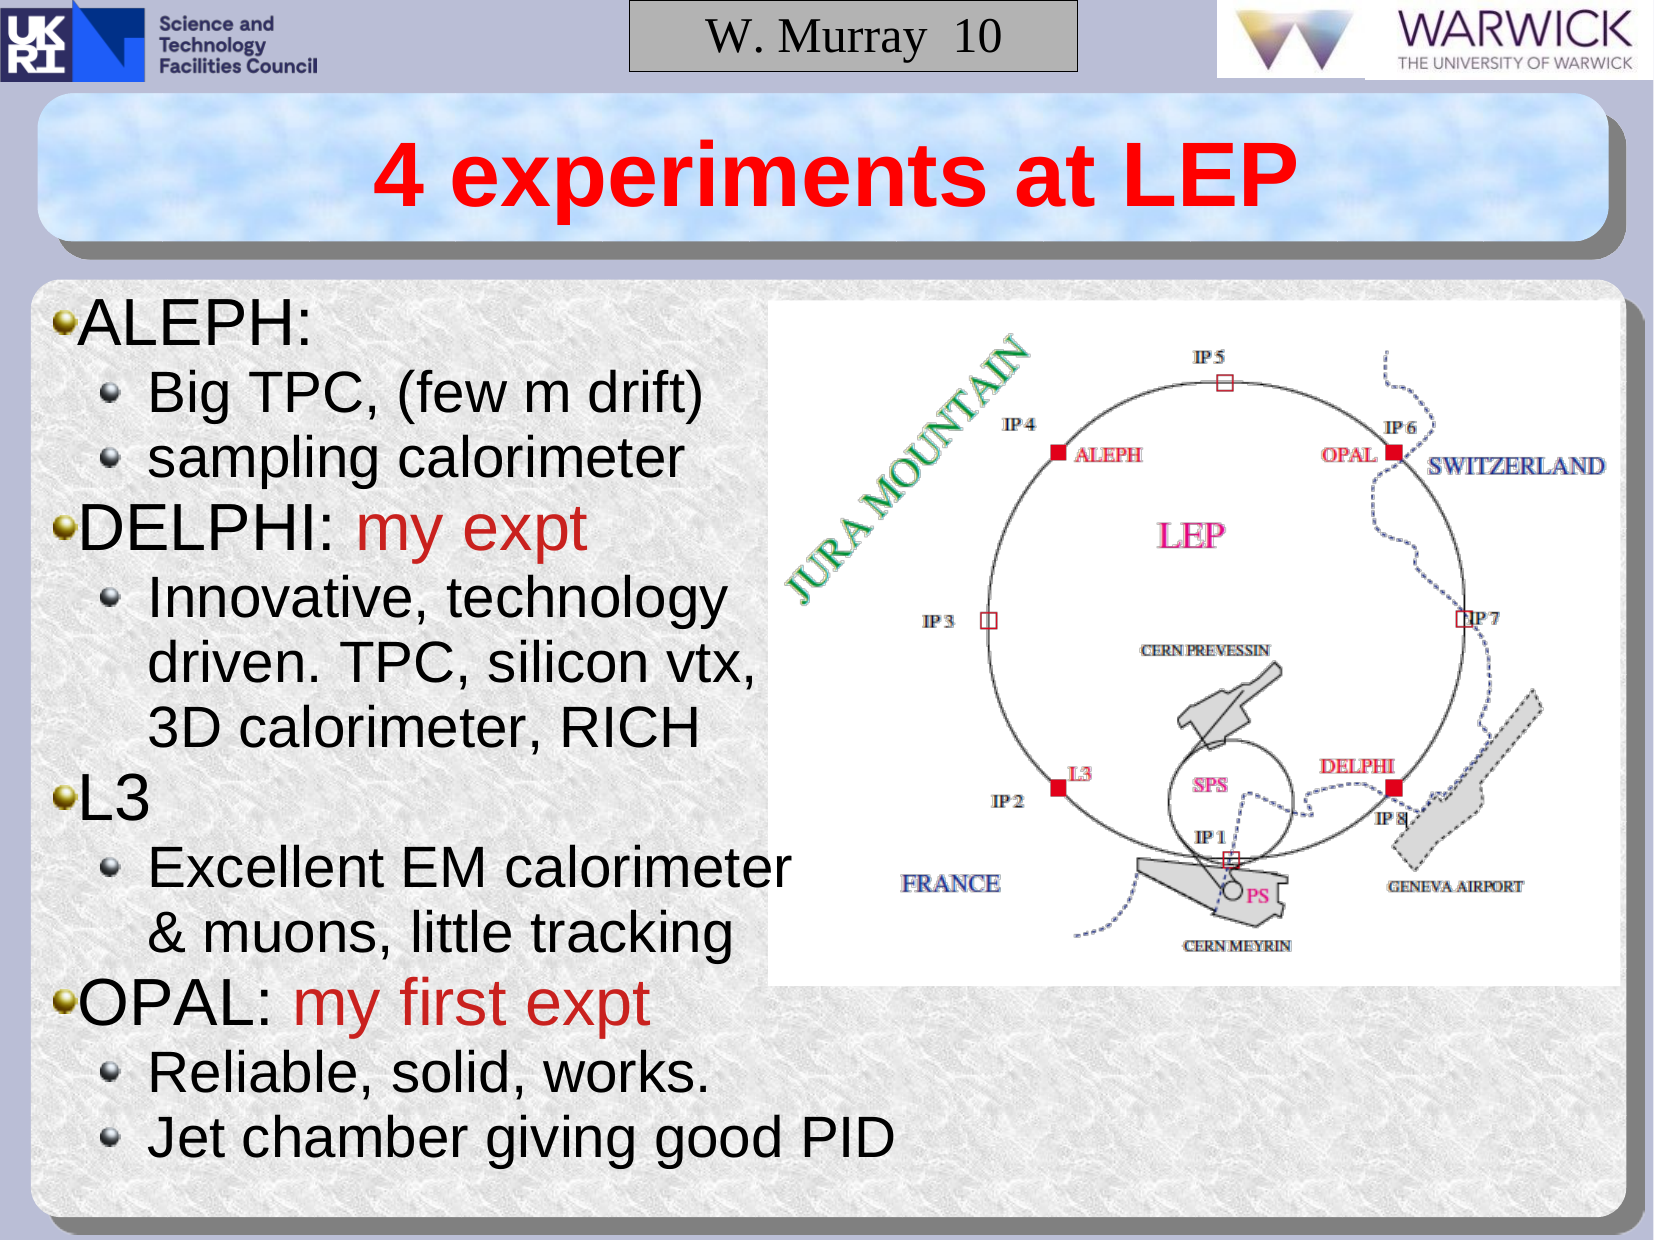

# 4 experiments at LEP
ALEPH:
Big TPC, (few m drift)
sampling calorimeter
DELPHI: my expt
Innovative, technology
driven. TPC, silicon vtx,
3D calorimeter, RICH
L3
Excellent EM calorimeter
& muons, little tracking
OPAL: my first expt
Reliable, solid, works.
Jet chamber giving good PID